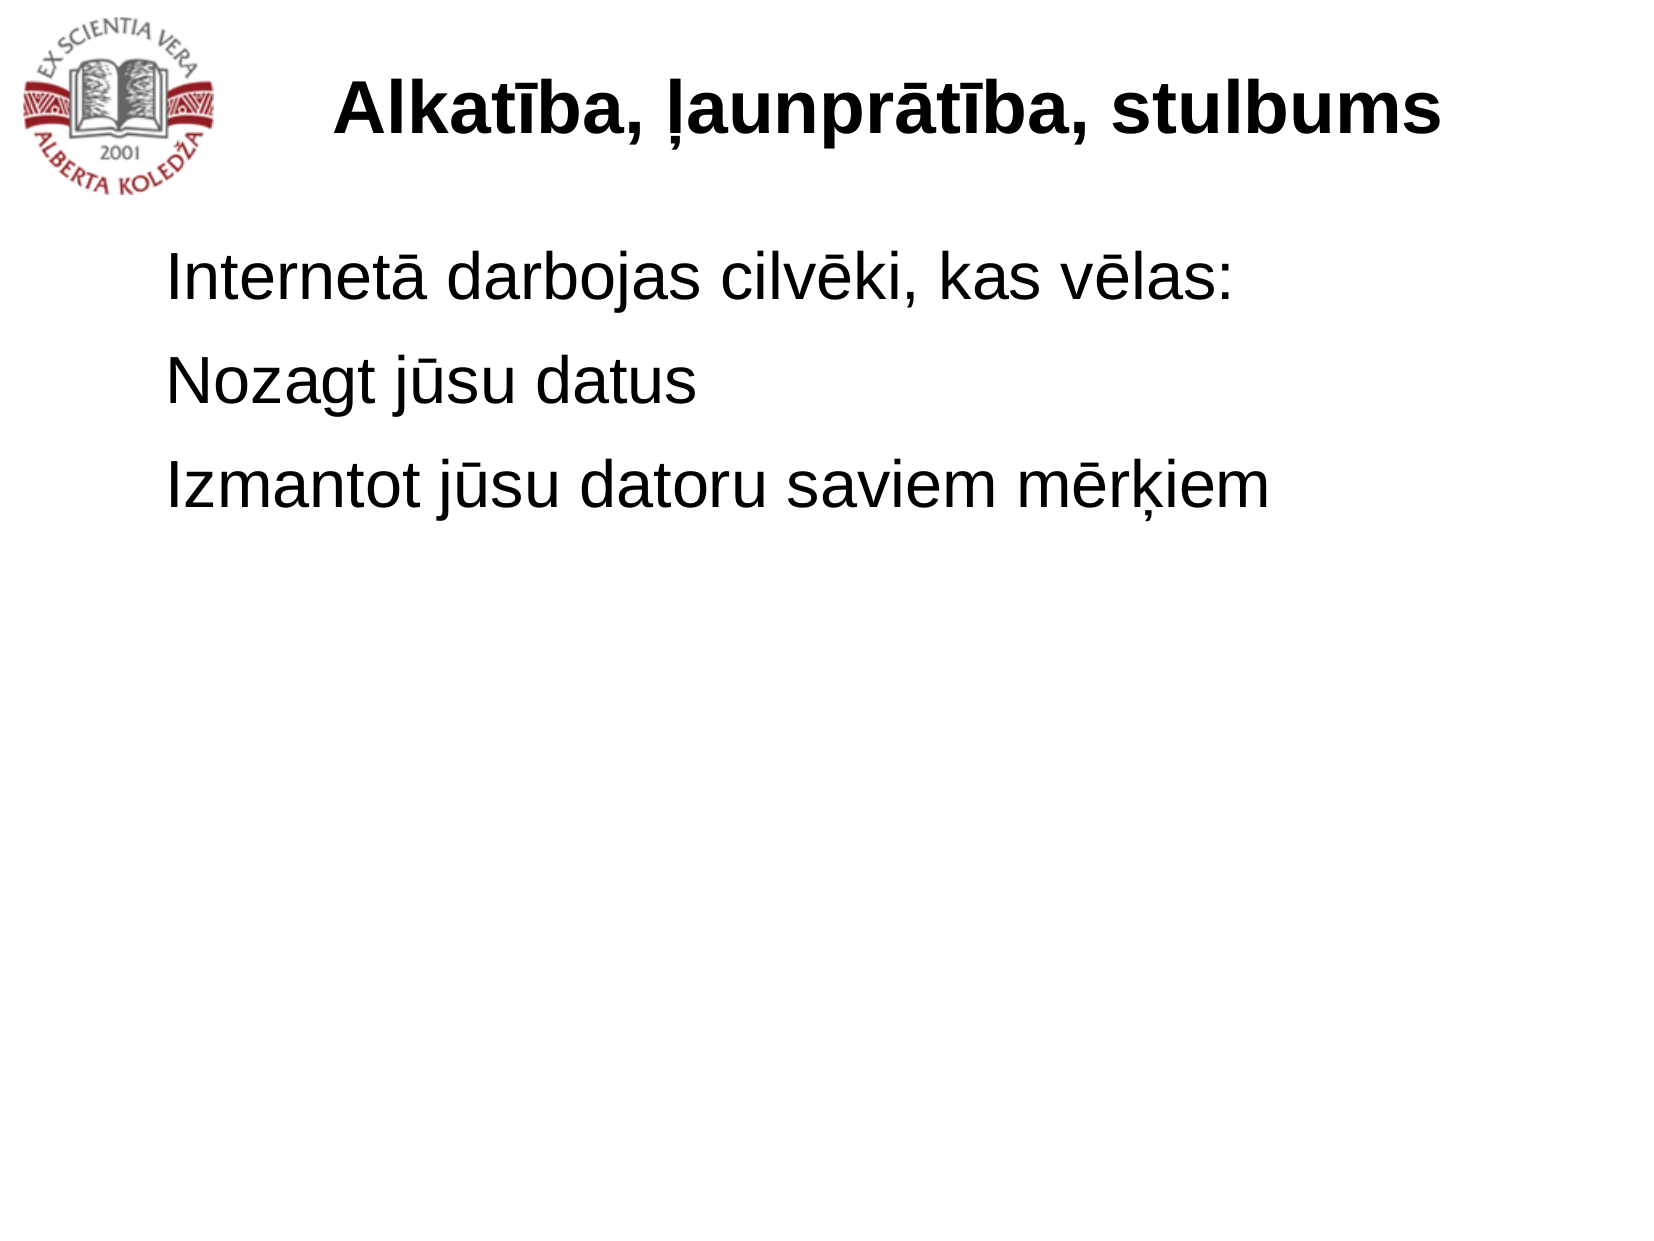

# Alkatība, ļaunprātība, stulbums
Internetā darbojas cilvēki, kas vēlas:
Nozagt jūsu datus
Izmantot jūsu datoru saviem mērķiem